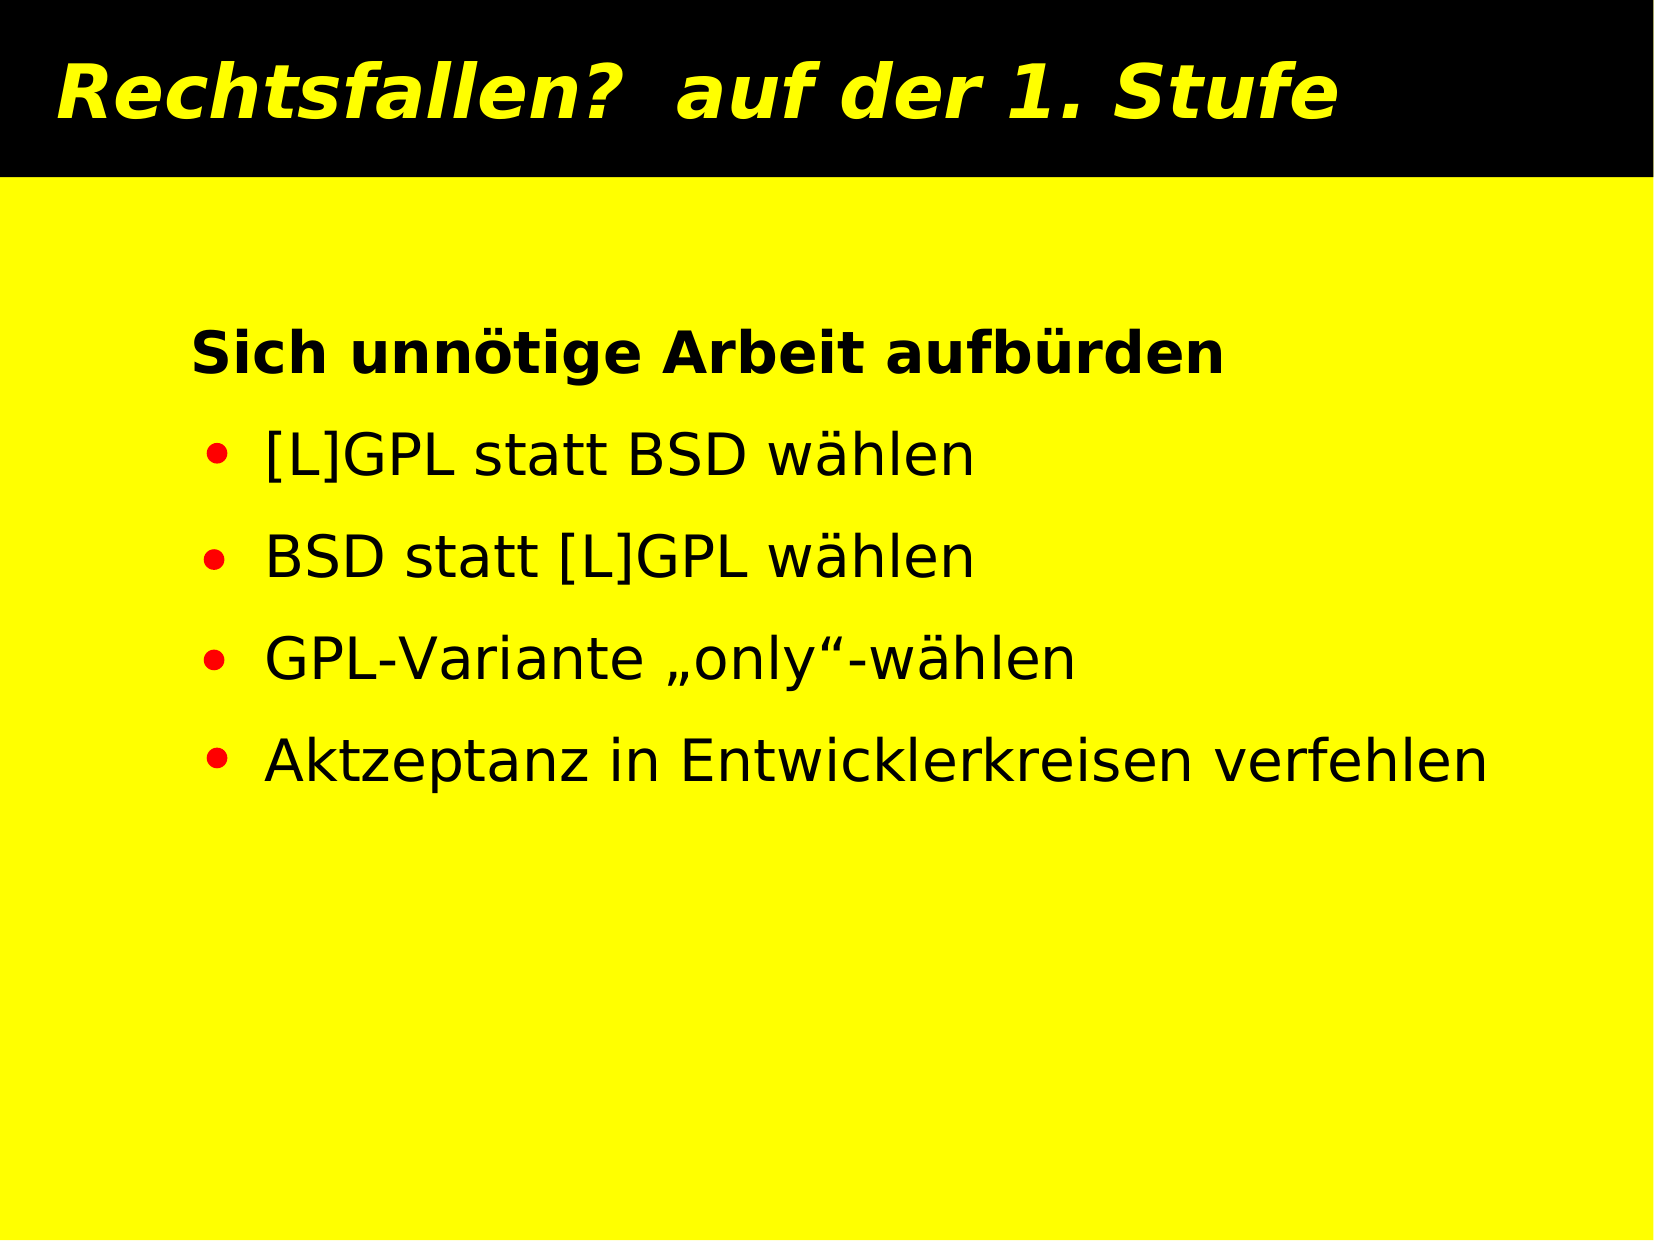

Rechtsfallen? auf der 1. Stufe
Sich unnötige Arbeit aufbürden
	[L]GPL statt BSD wählen
	BSD statt [L]GPL wählen
	GPL-Variante „only“-wählen
	Aktzeptanz in Entwicklerkreisen verfehlen